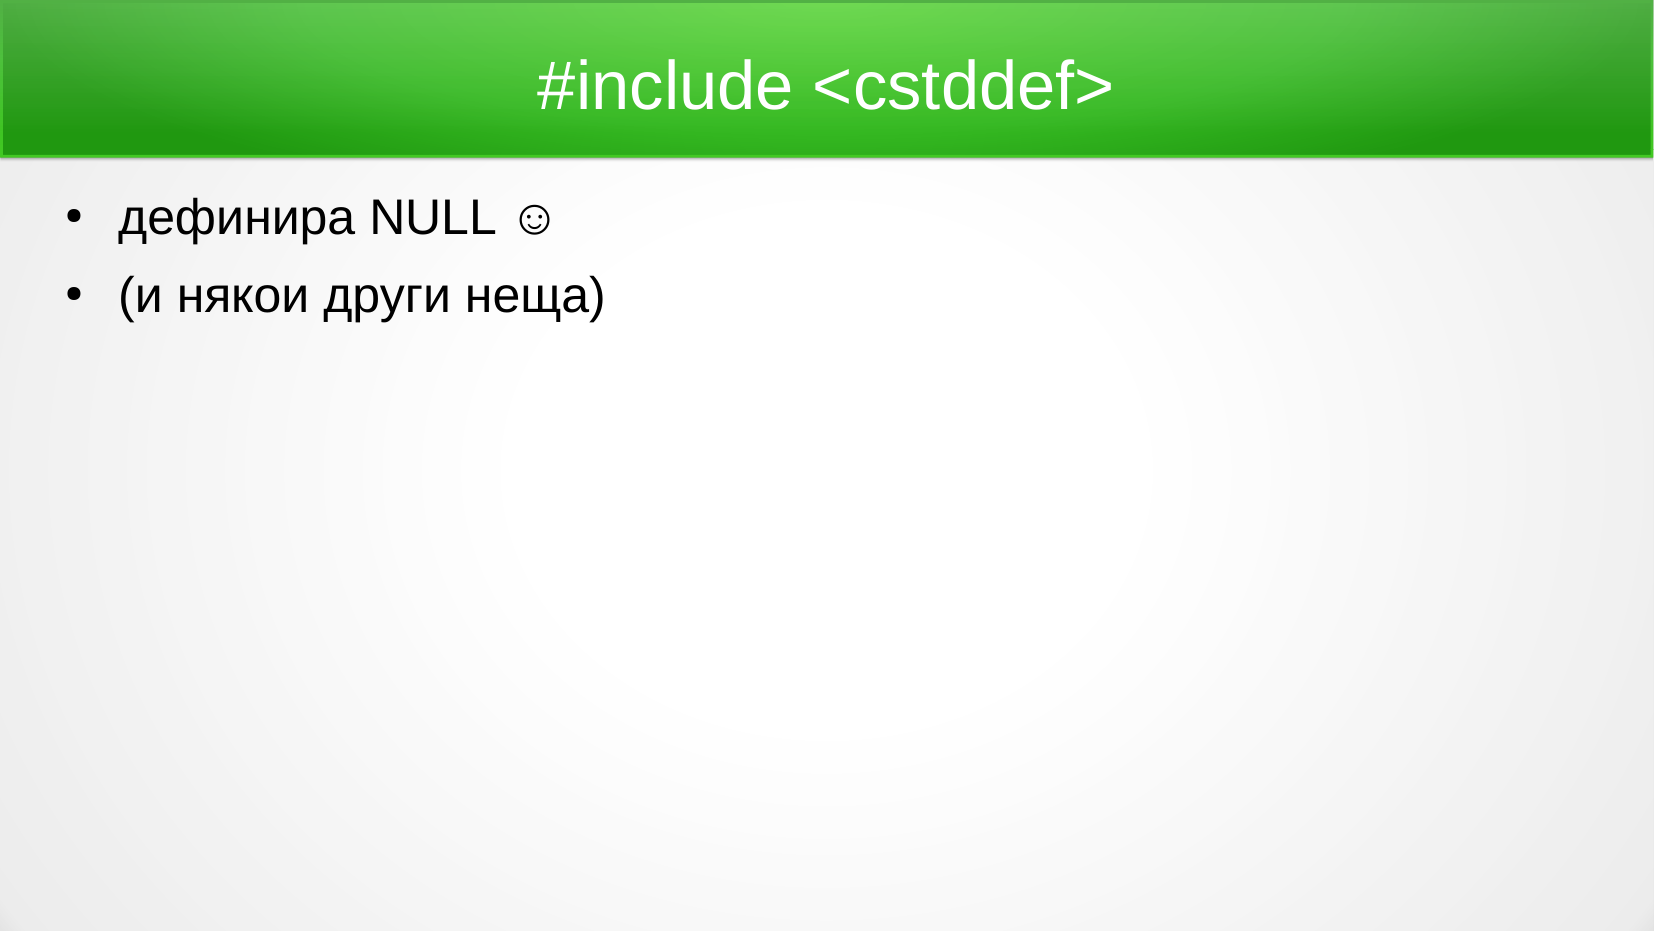

# #include <cstddef>
дефинира NULL ☺
(и някои други неща)